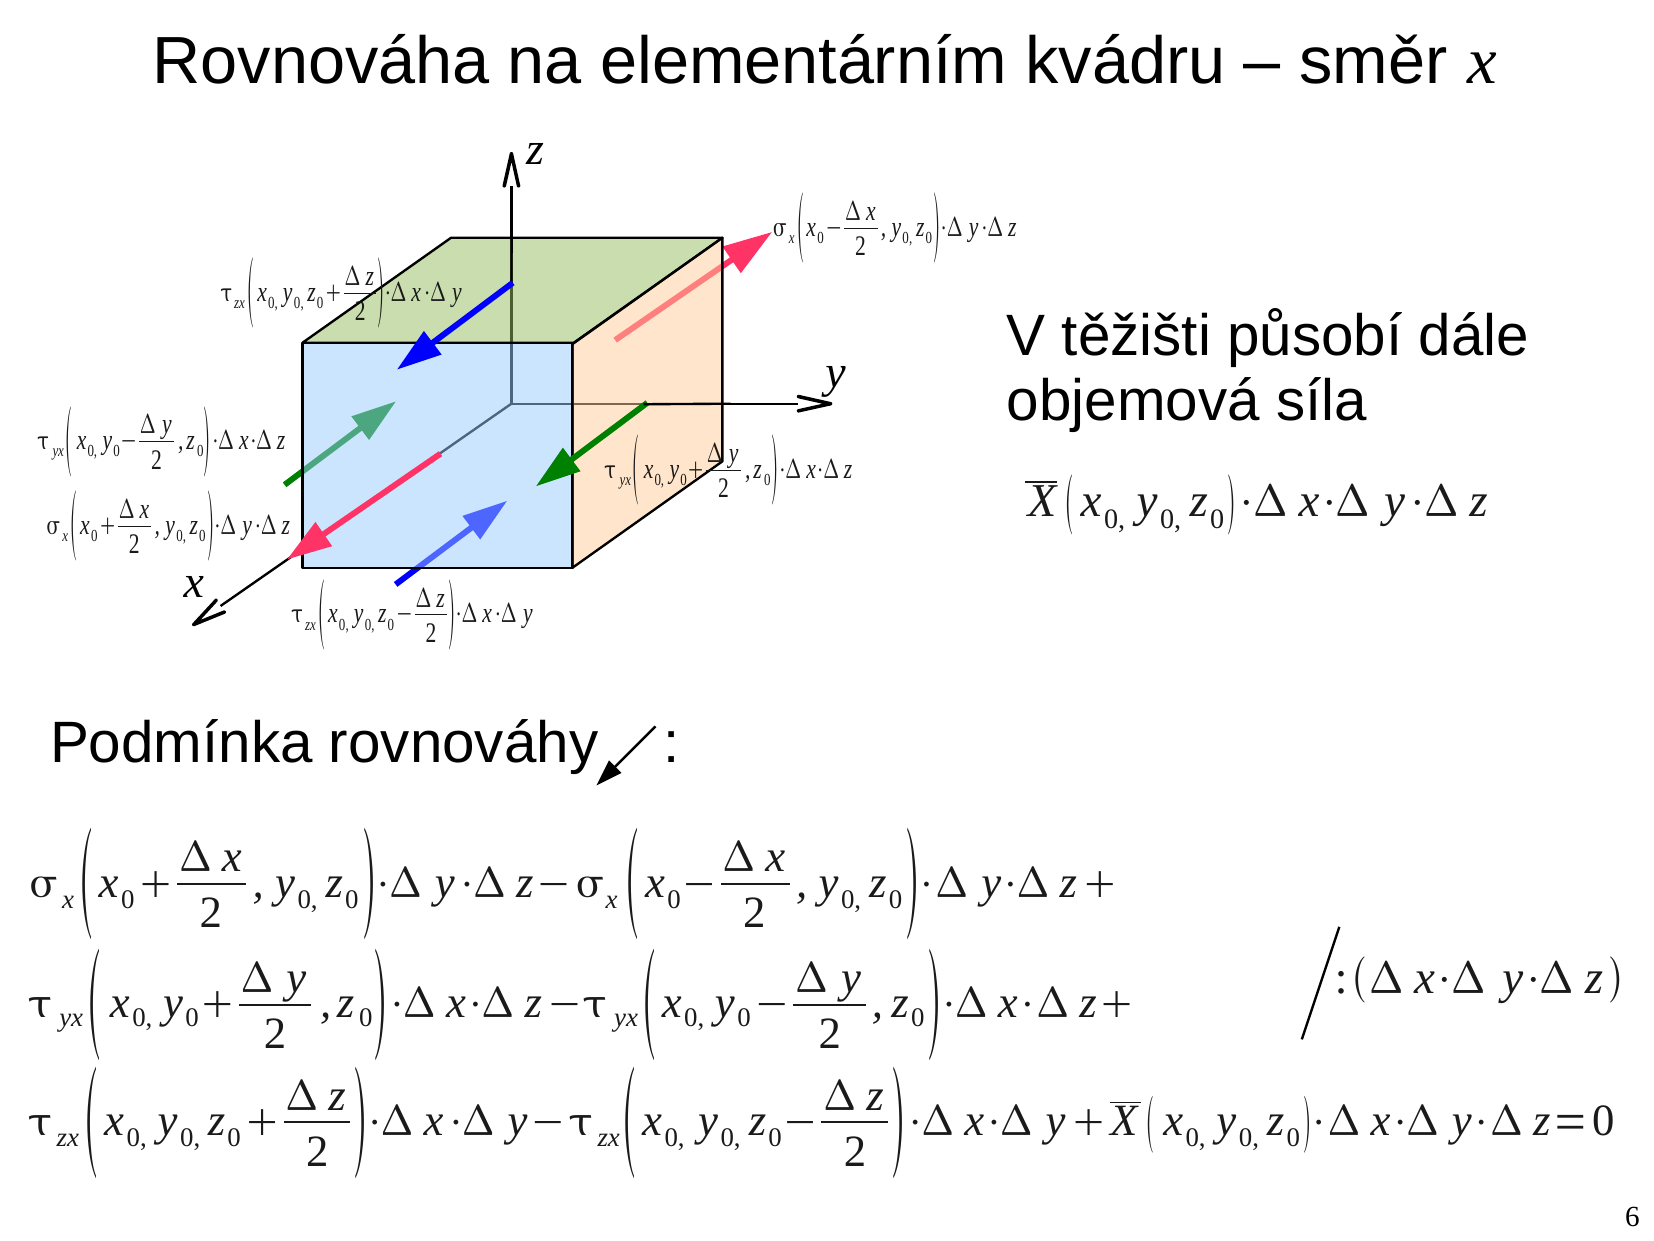

# Rovnováha na elementárním kvádru – směr x
z
V těžišti působí dále objemová síla
y
x
Podmínka rovnováhy :
6